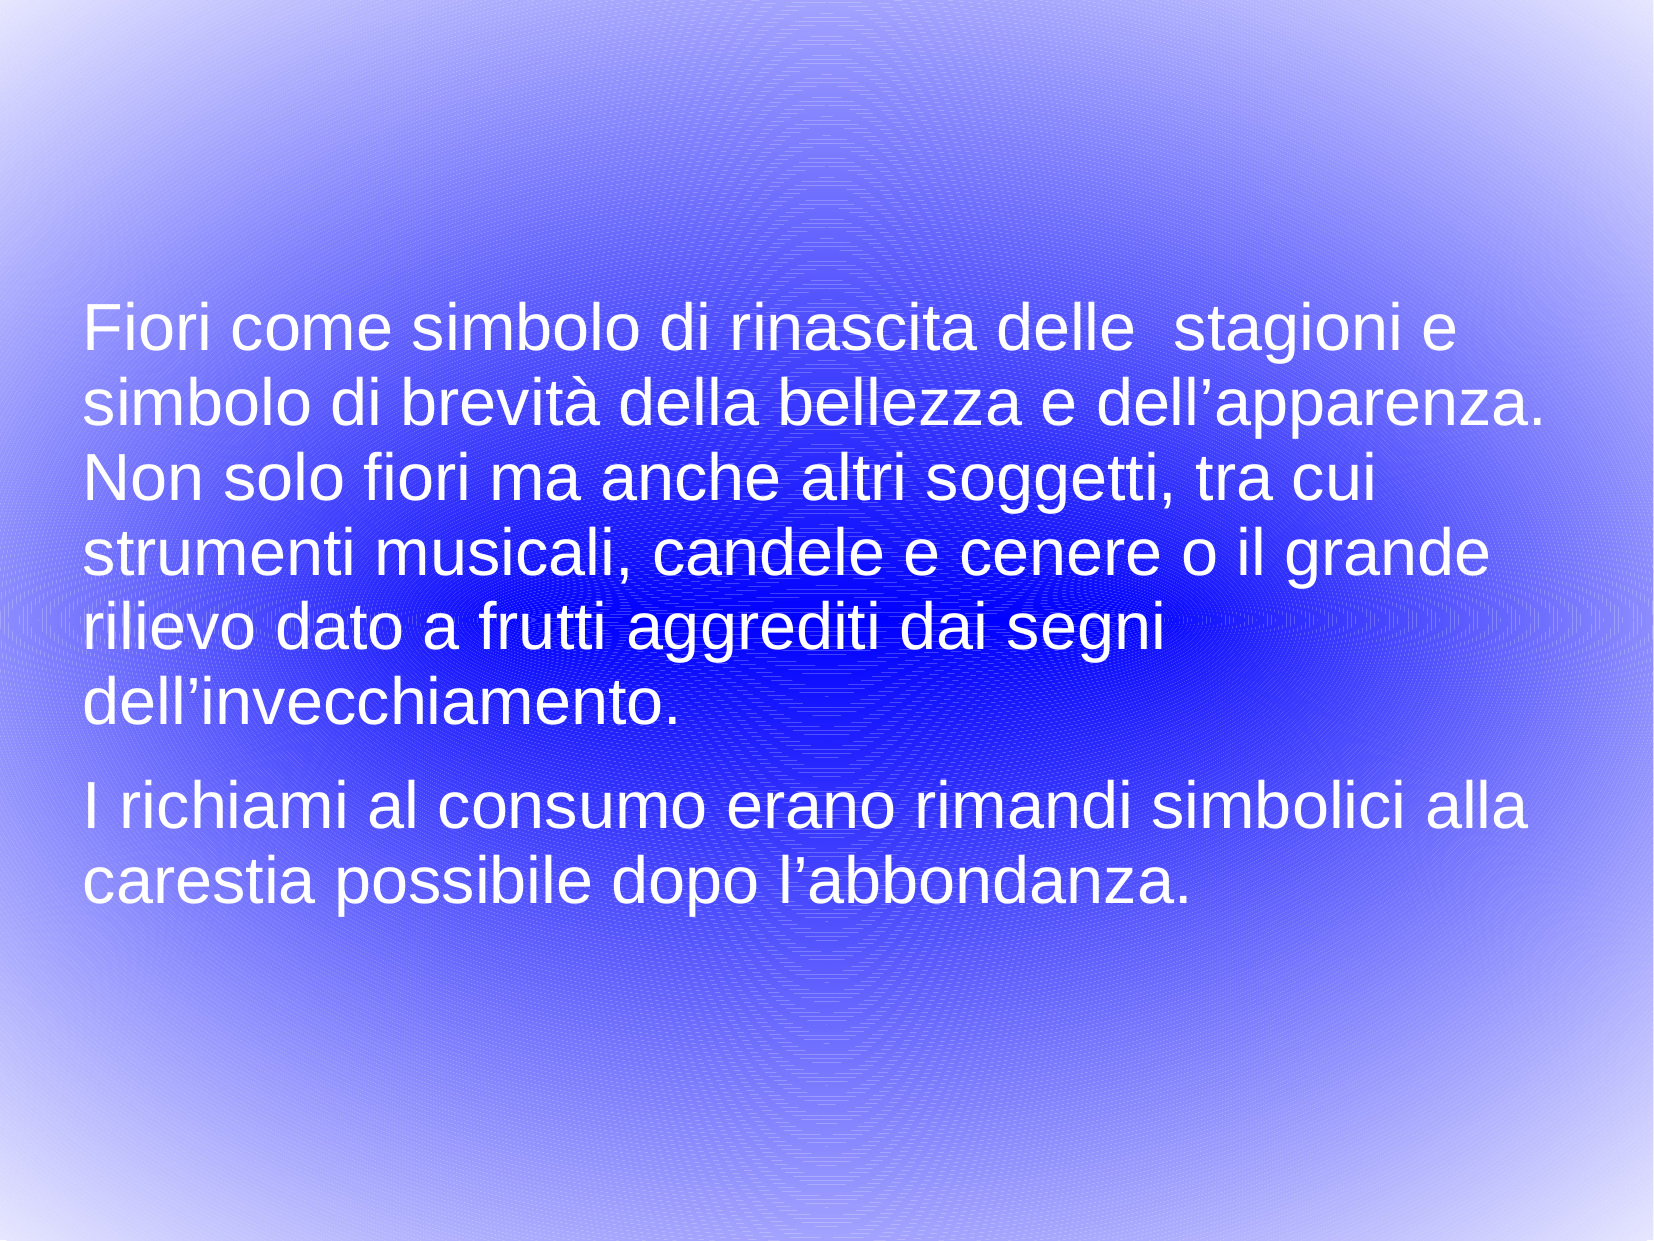

#
Fiori come simbolo di rinascita delle stagioni e simbolo di brevità della bellezza e dell’apparenza. Non solo fiori ma anche altri soggetti, tra cui strumenti musicali, candele e cenere o il grande rilievo dato a frutti aggrediti dai segni dell’invecchiamento.
I richiami al consumo erano rimandi simbolici alla carestia possibile dopo l’abbondanza.